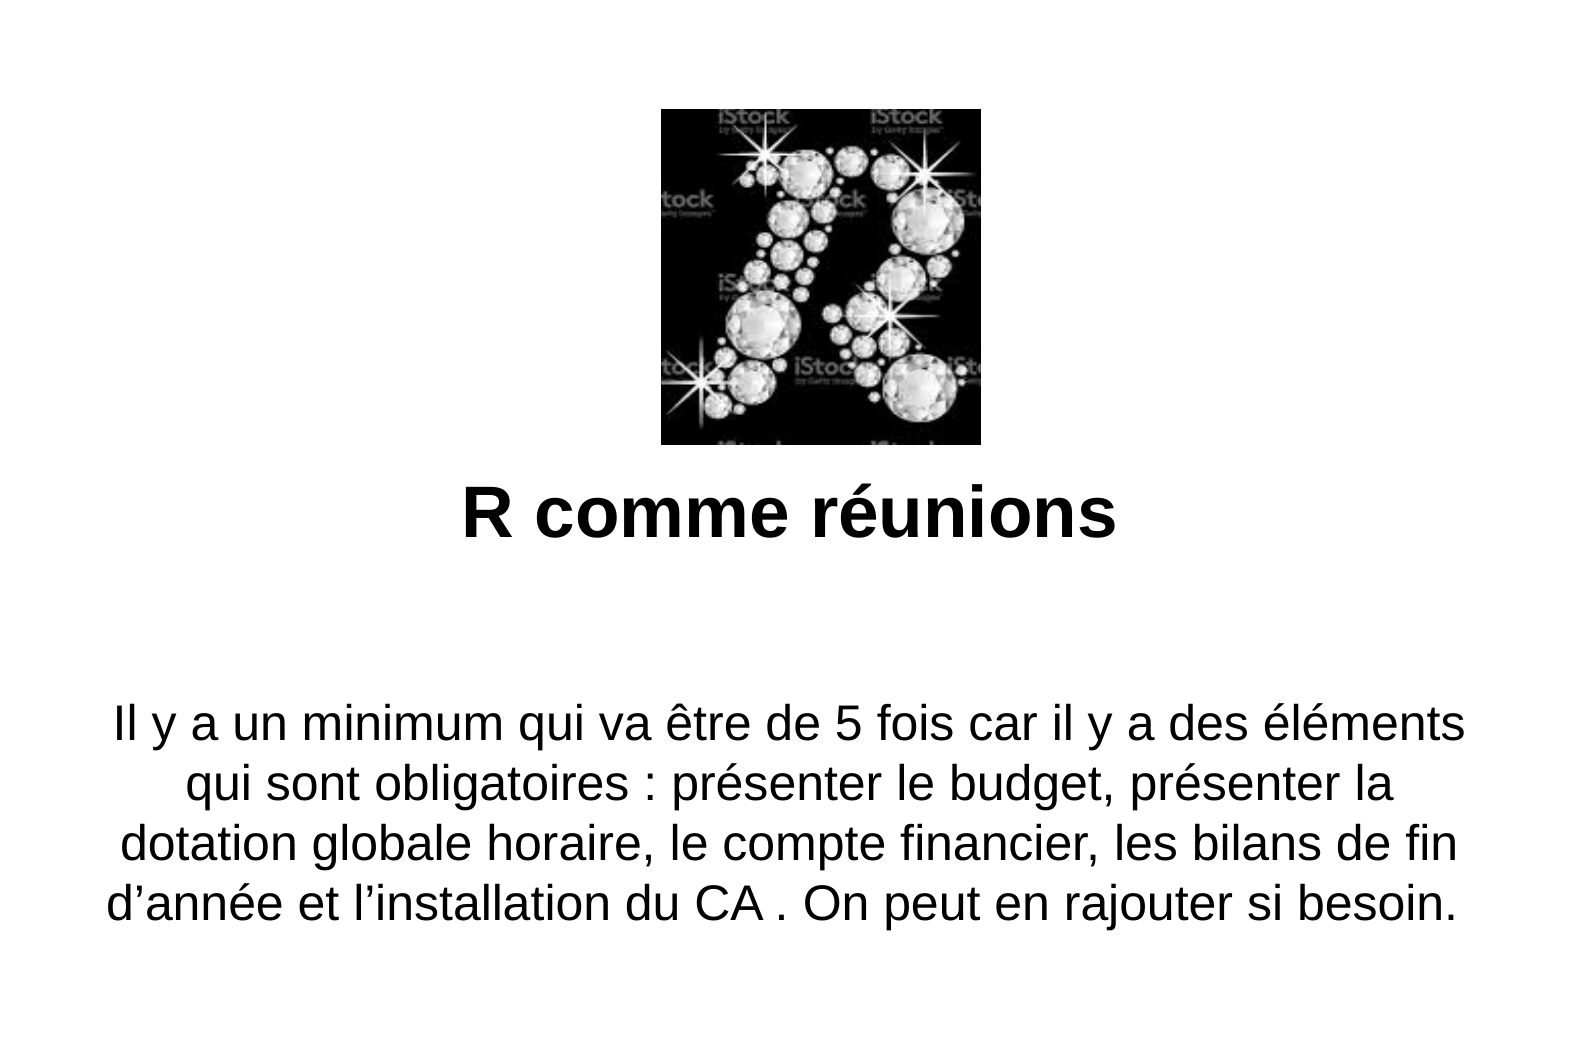

# R comme réunions
Il y a un minimum qui va être de 5 fois car il y a des éléments qui sont obligatoires : présenter le budget, présenter la dotation globale horaire, le compte financier, les bilans de fin d’année et l’installation du CA . On peut en rajouter si besoin.